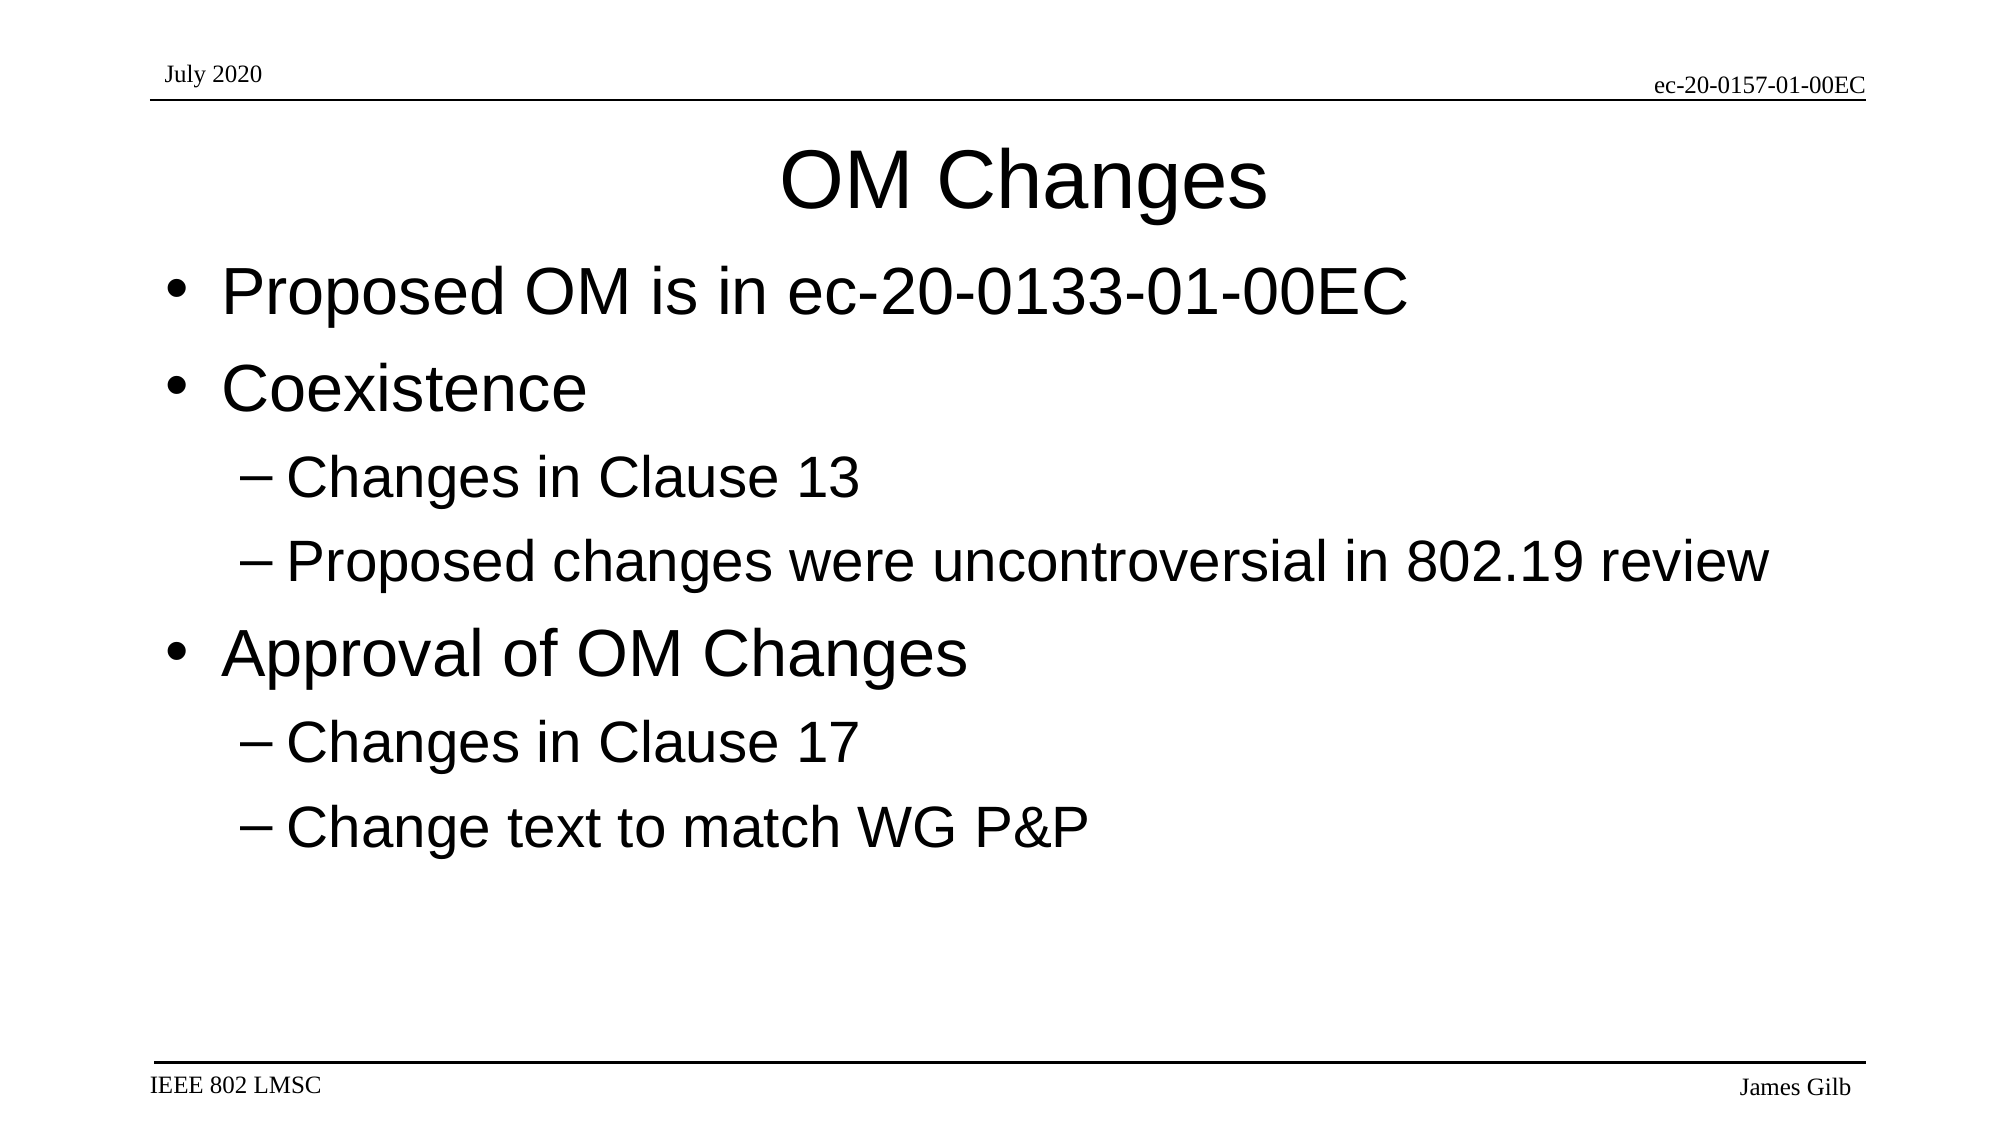

# OM Changes
Proposed OM is in ec-20-0133-01-00EC
Coexistence
Changes in Clause 13
Proposed changes were uncontroversial in 802.19 review
Approval of OM Changes
Changes in Clause 17
Change text to match WG P&P